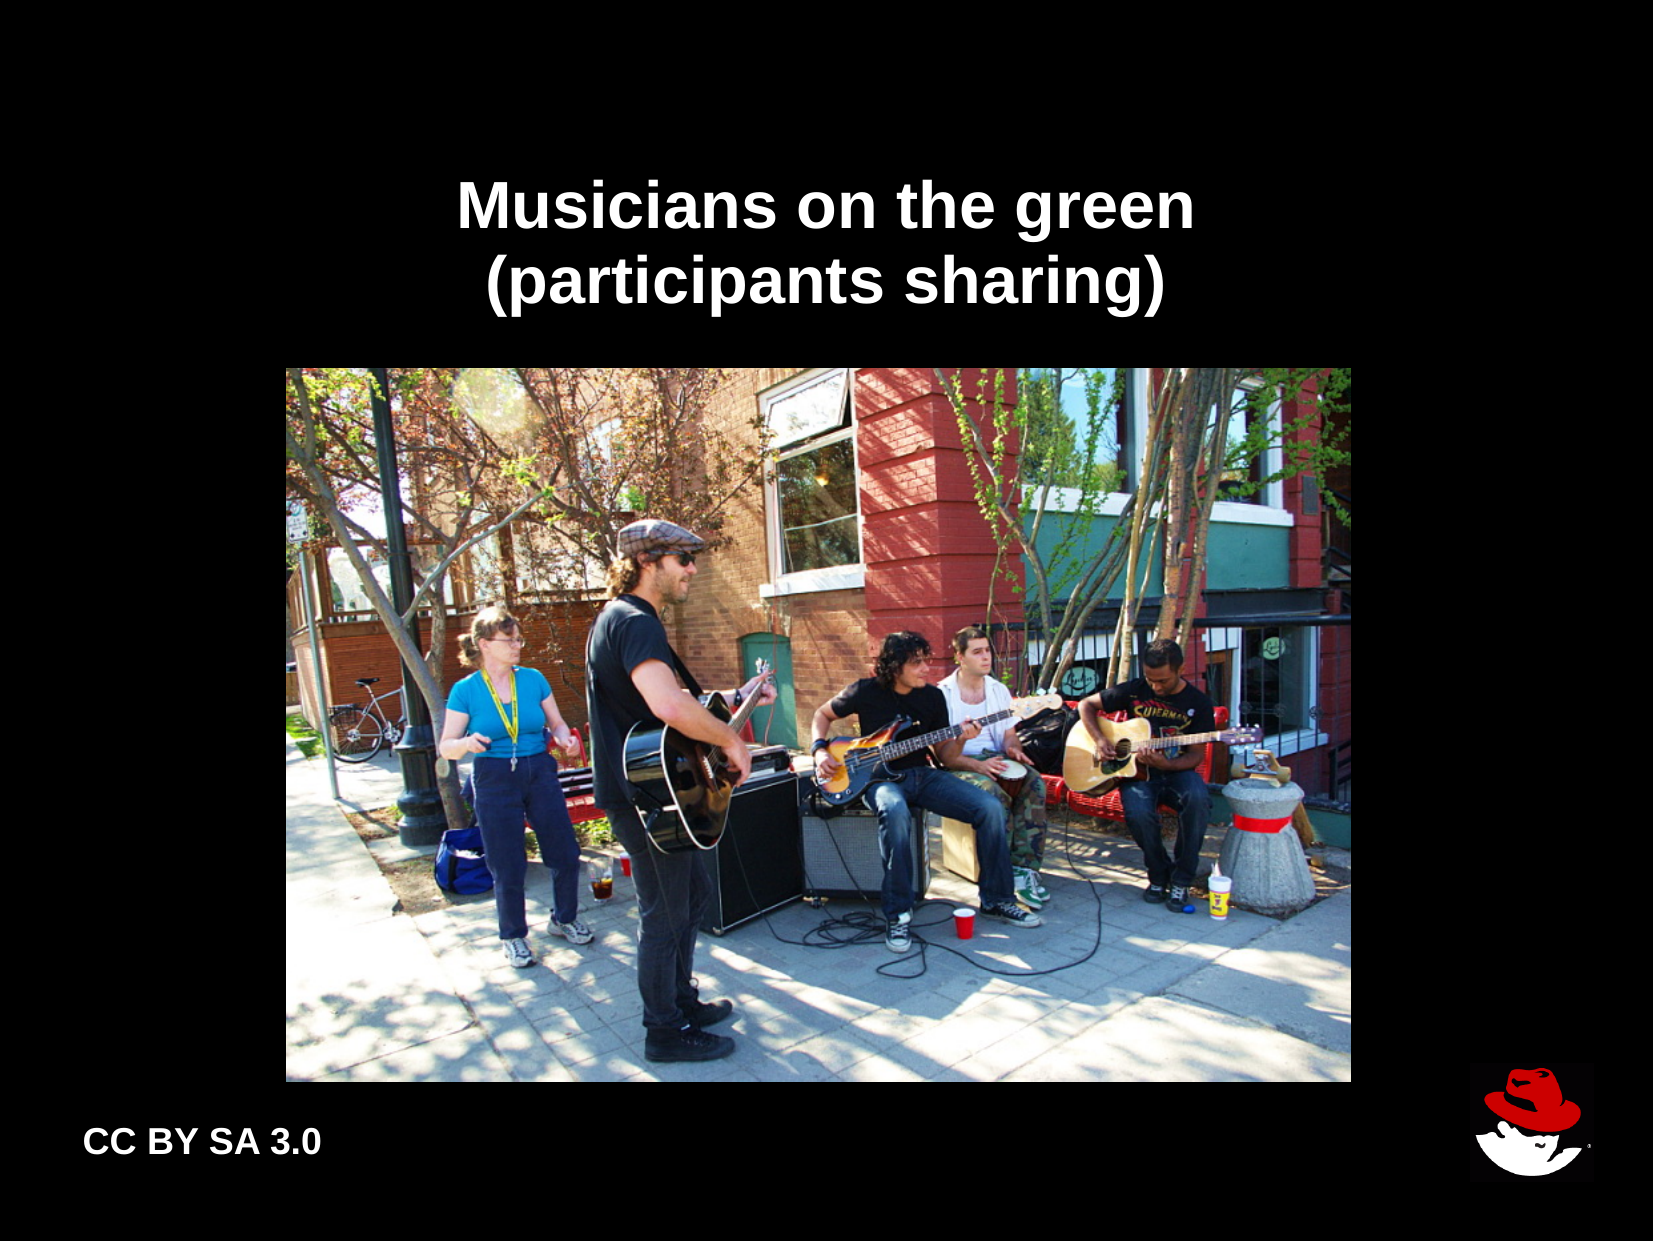

# Musicians on the green
(participants sharing)
CC BY SA 3.0